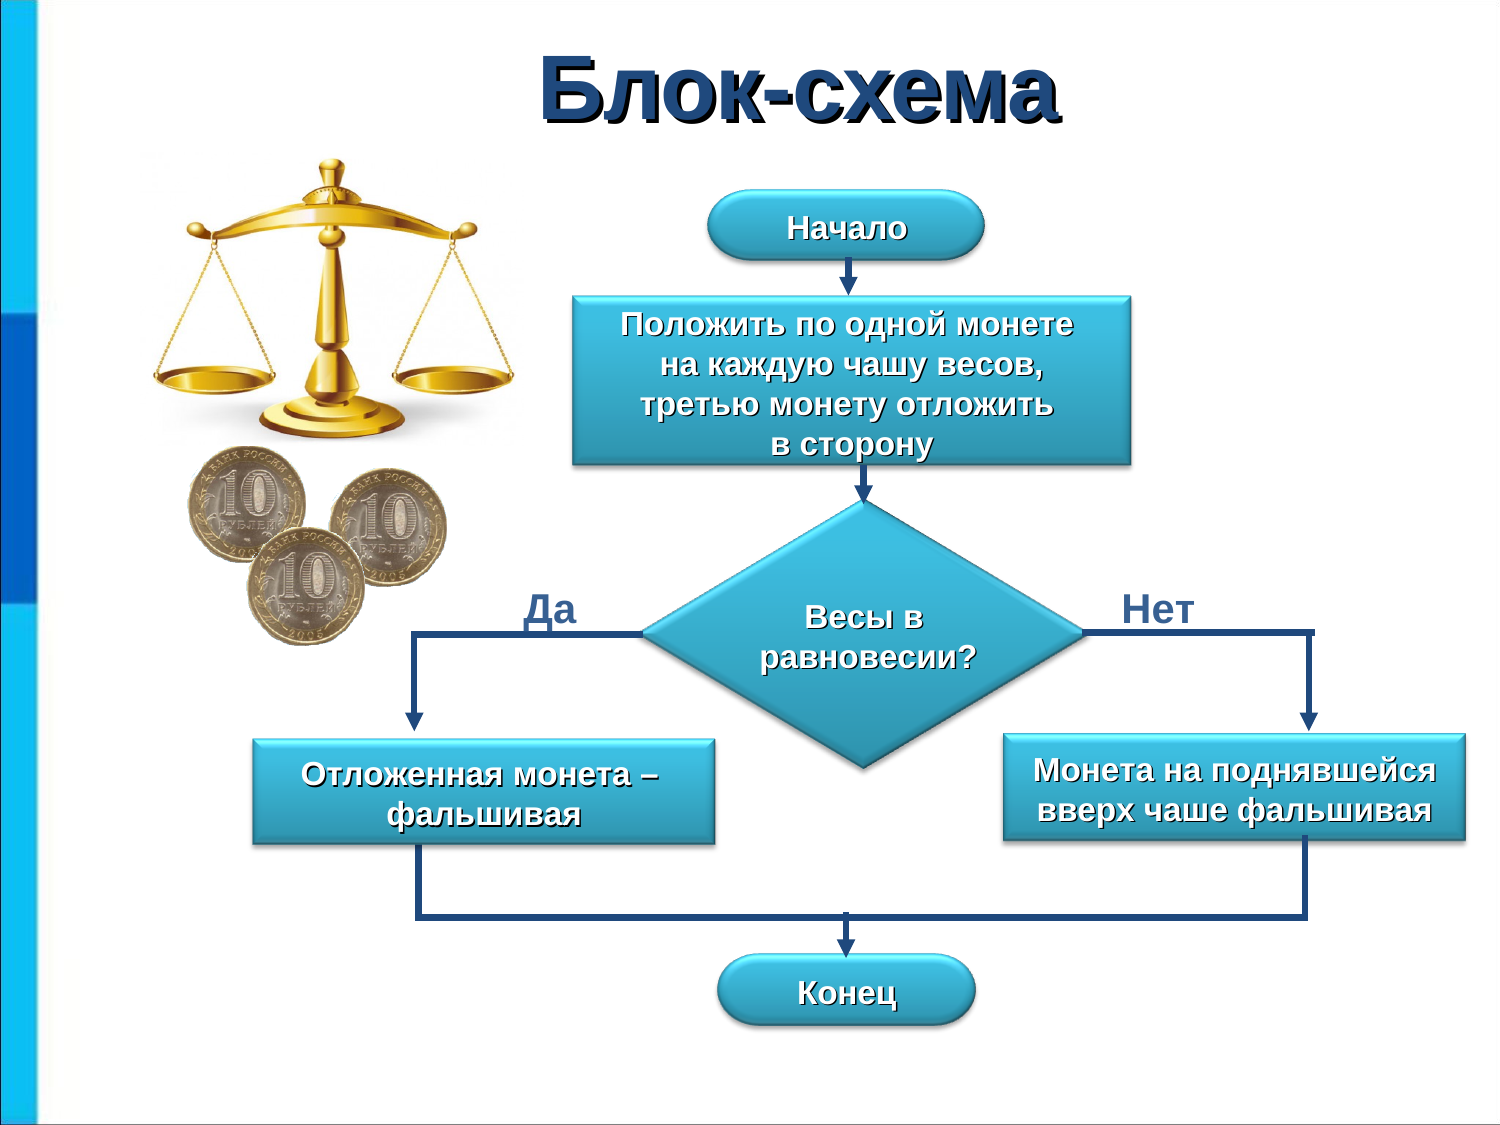

# Блок-схема
Начало
Положить по одной монете
на каждую чашу весов,
третью монету отложить
в сторону
Весы в
 равновесии?
Да
Нет
Монета на поднявшейся
вверх чаше фальшивая
Отложенная монета –
фальшивая
Конец